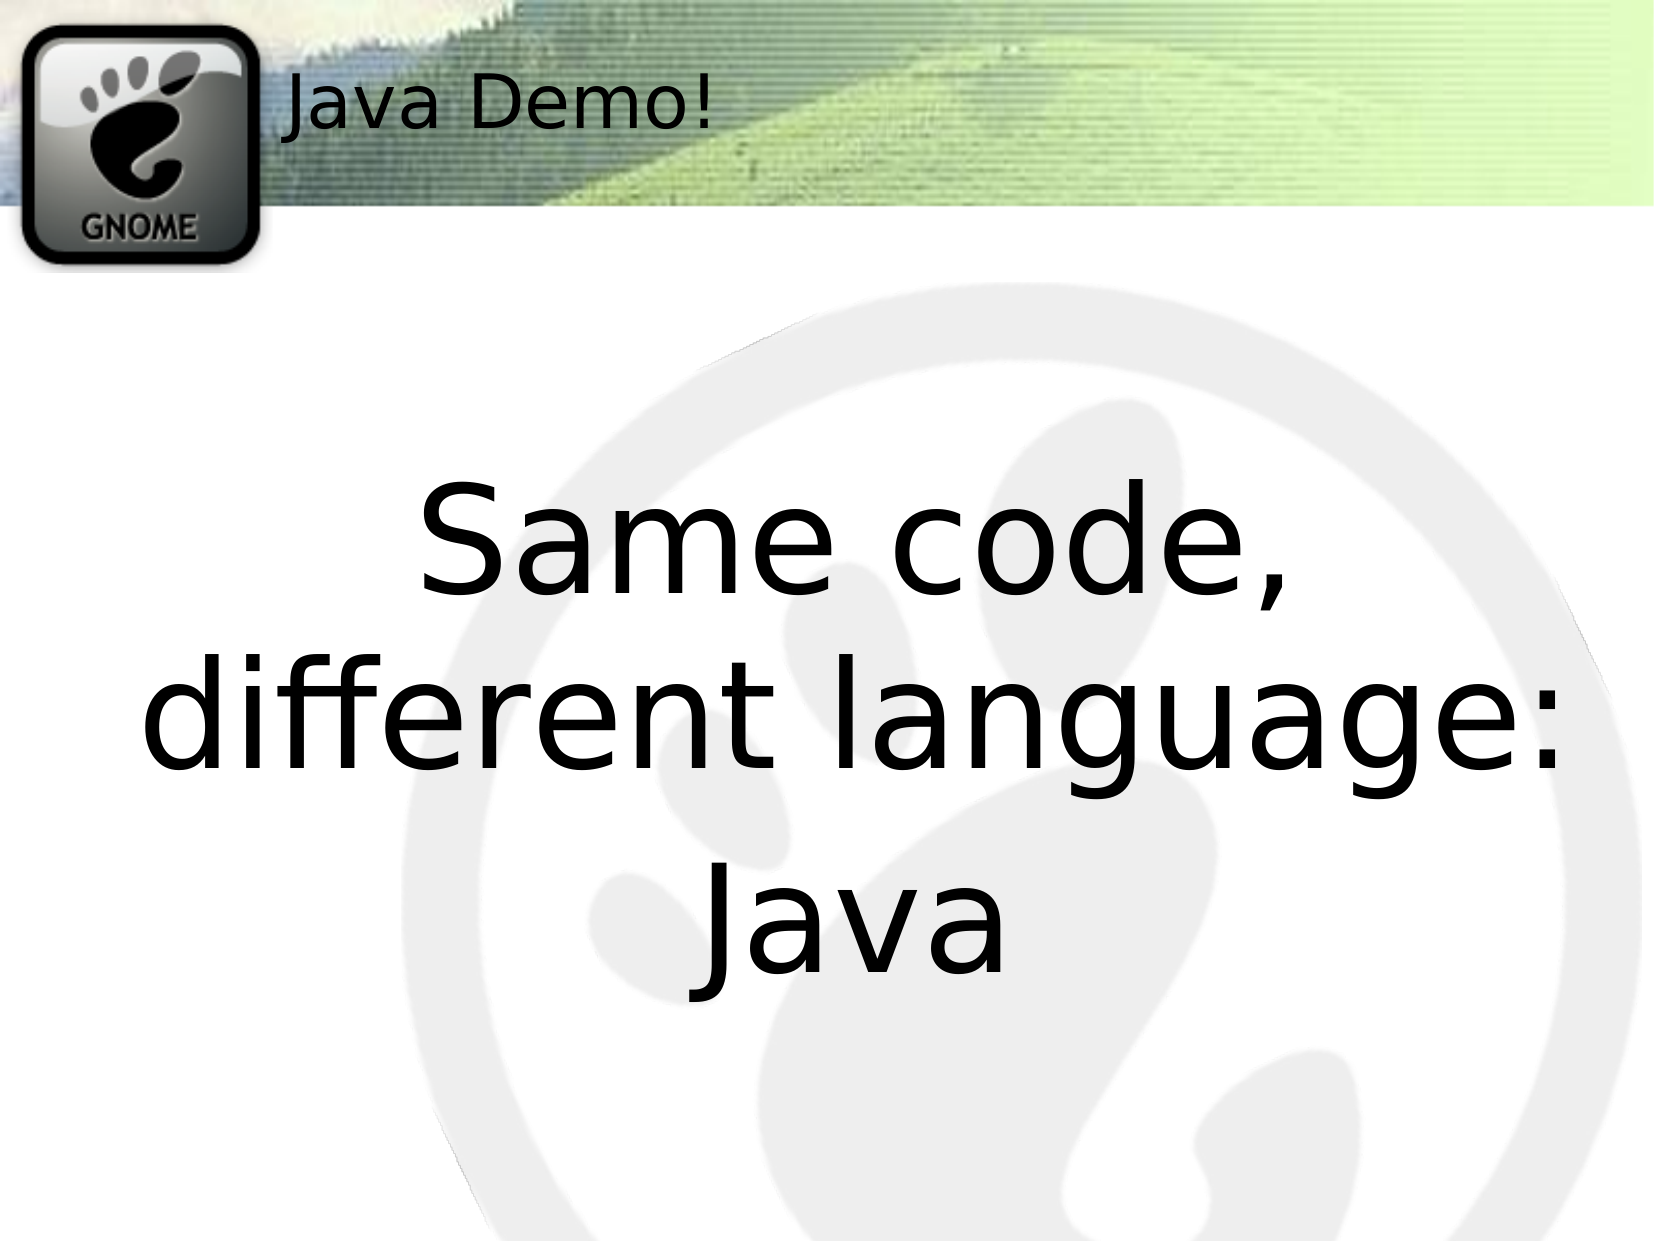

# Java Demo!
Same code, different language:
Java